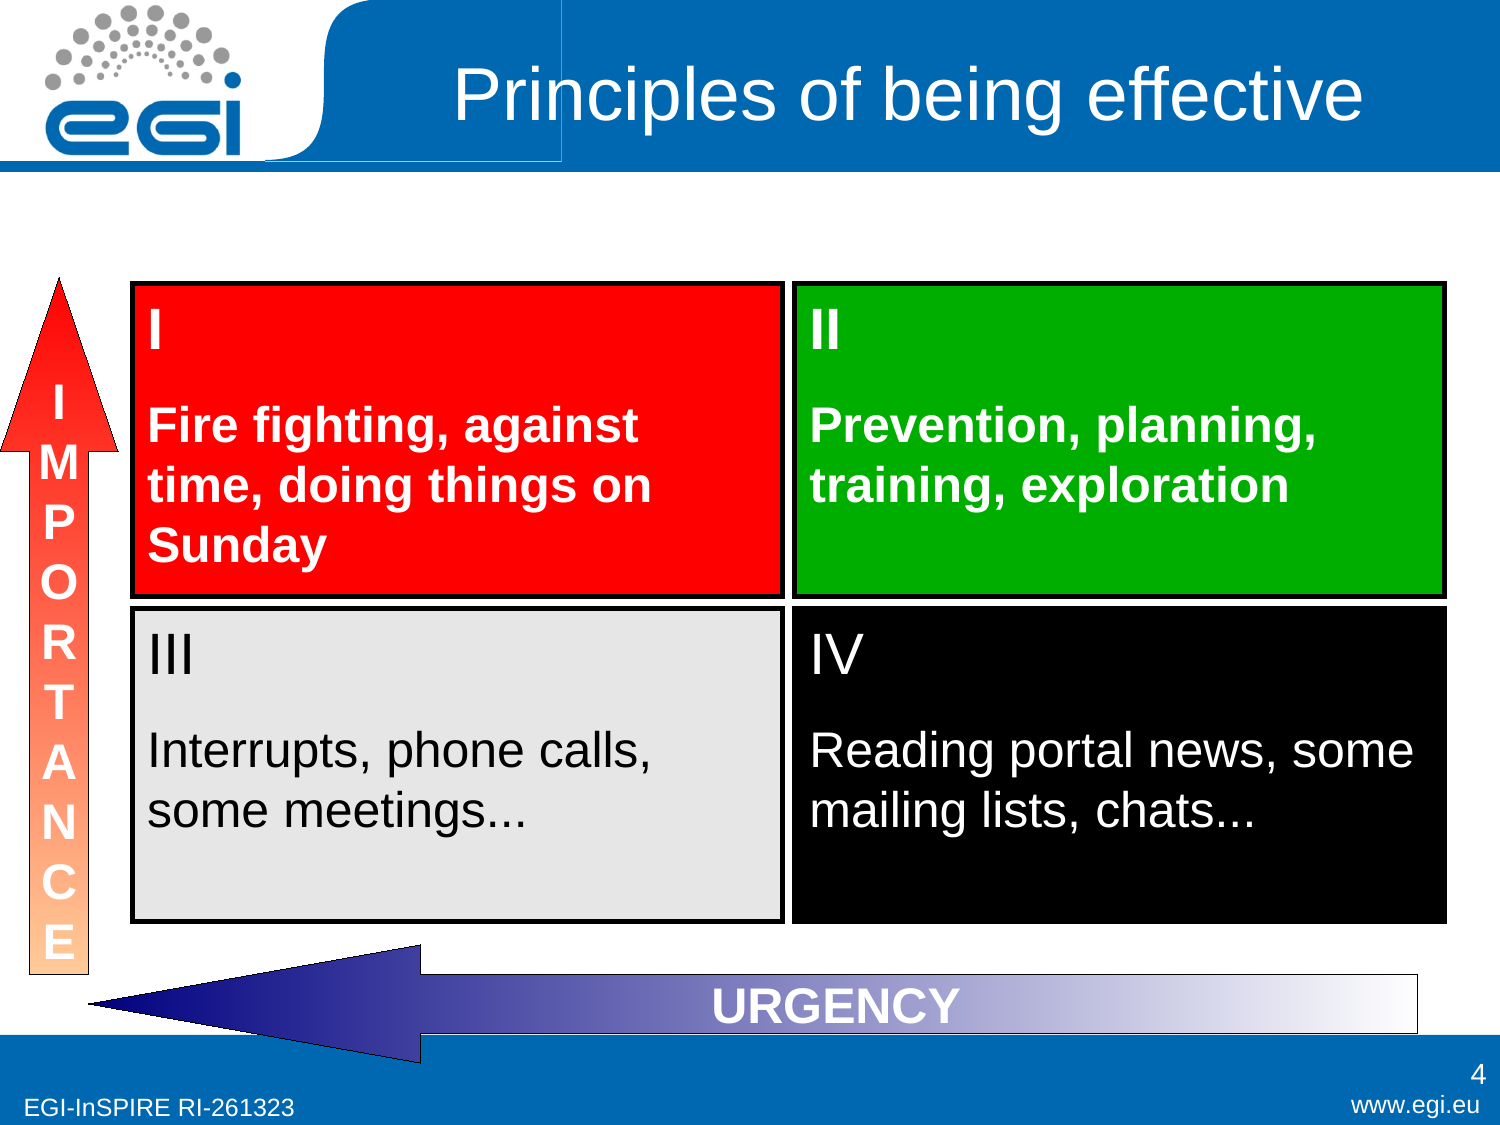

# Principles of being effective
I
M
P
O
R
T
A
N
C
E
I
Fire fighting, against time, doing things on Sunday
II
Prevention, planning, training, exploration
III
Interrupts, phone calls, some meetings...
IV
Reading portal news, some mailing lists, chats...
URGENCY
4